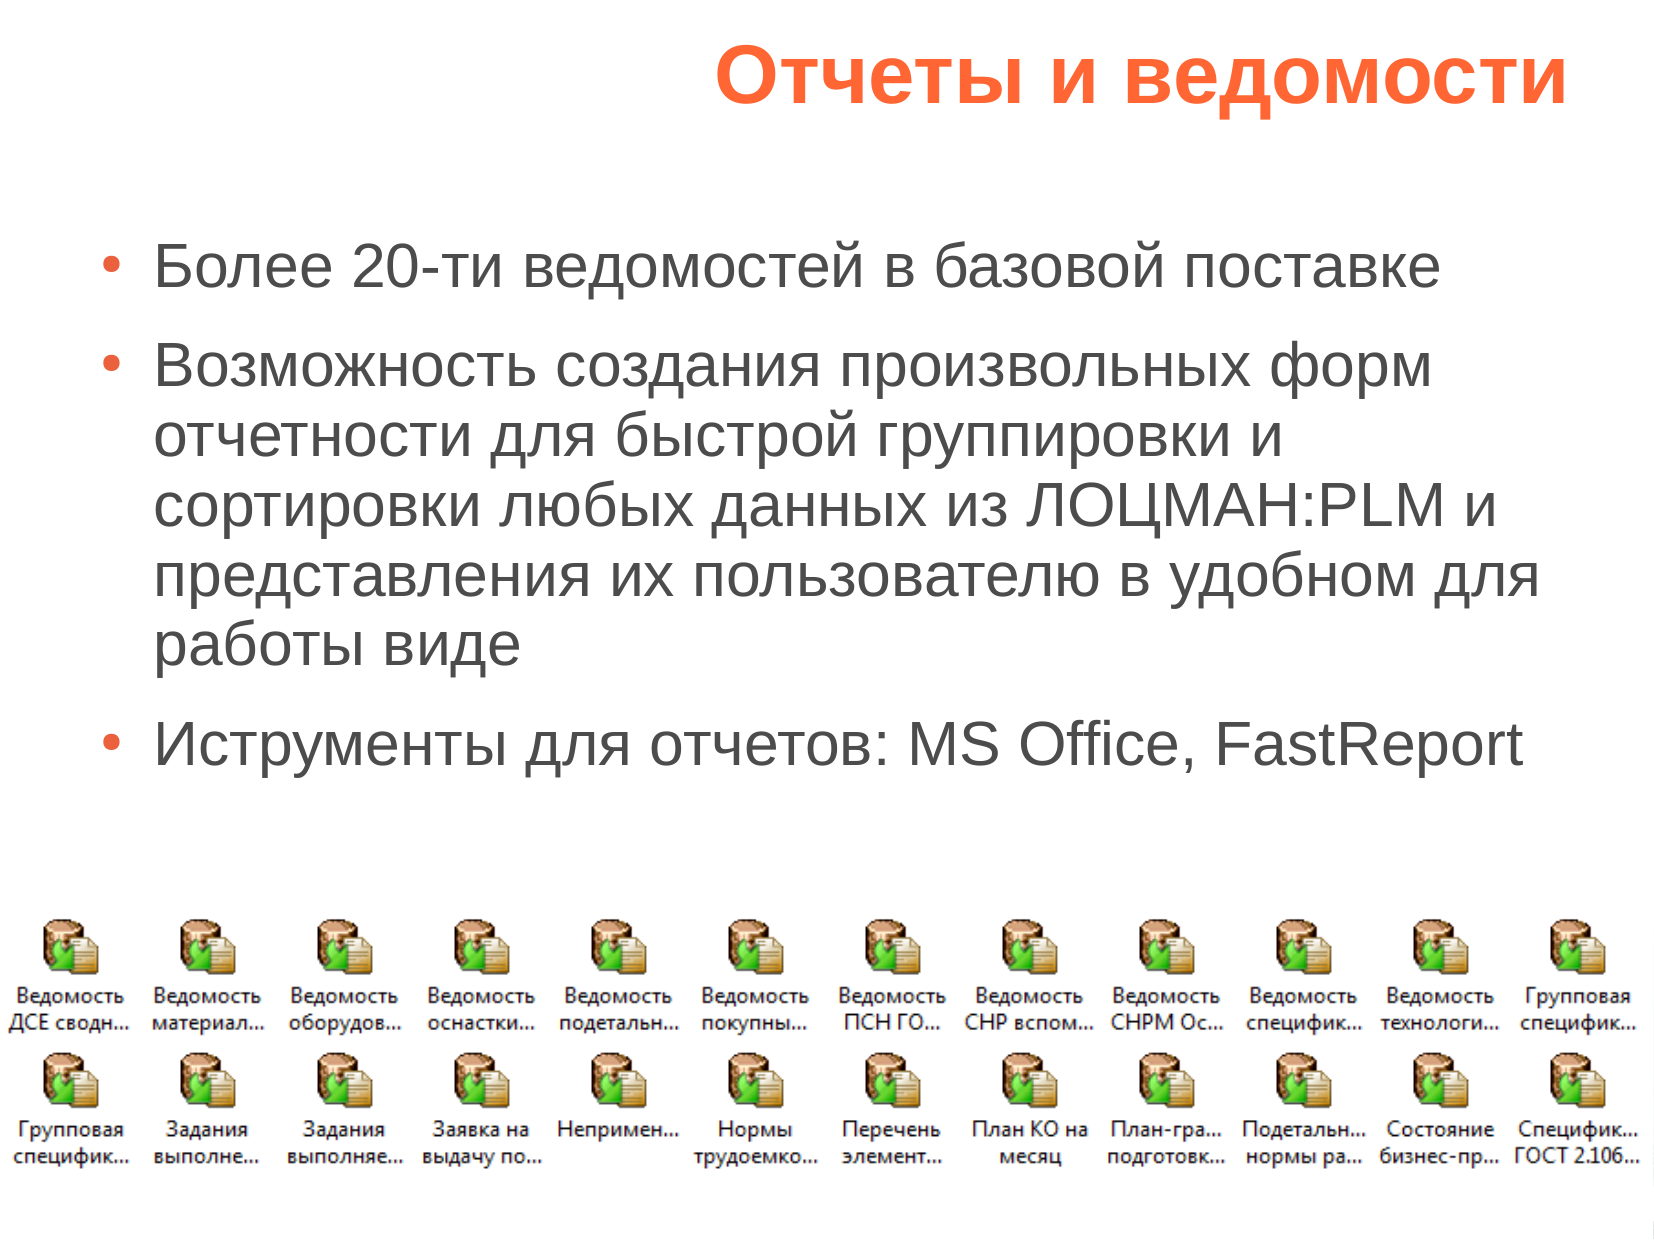

# Отчеты и ведомости
Более 20-ти ведомостей в базовой поставке
Возможность создания произвольных форм отчетности для быстрой группировки и сортировки любых данных из ЛОЦМАН:PLM и представления их пользователю в удобном для работы виде
Иструменты для отчетов: MS Office, FastReport